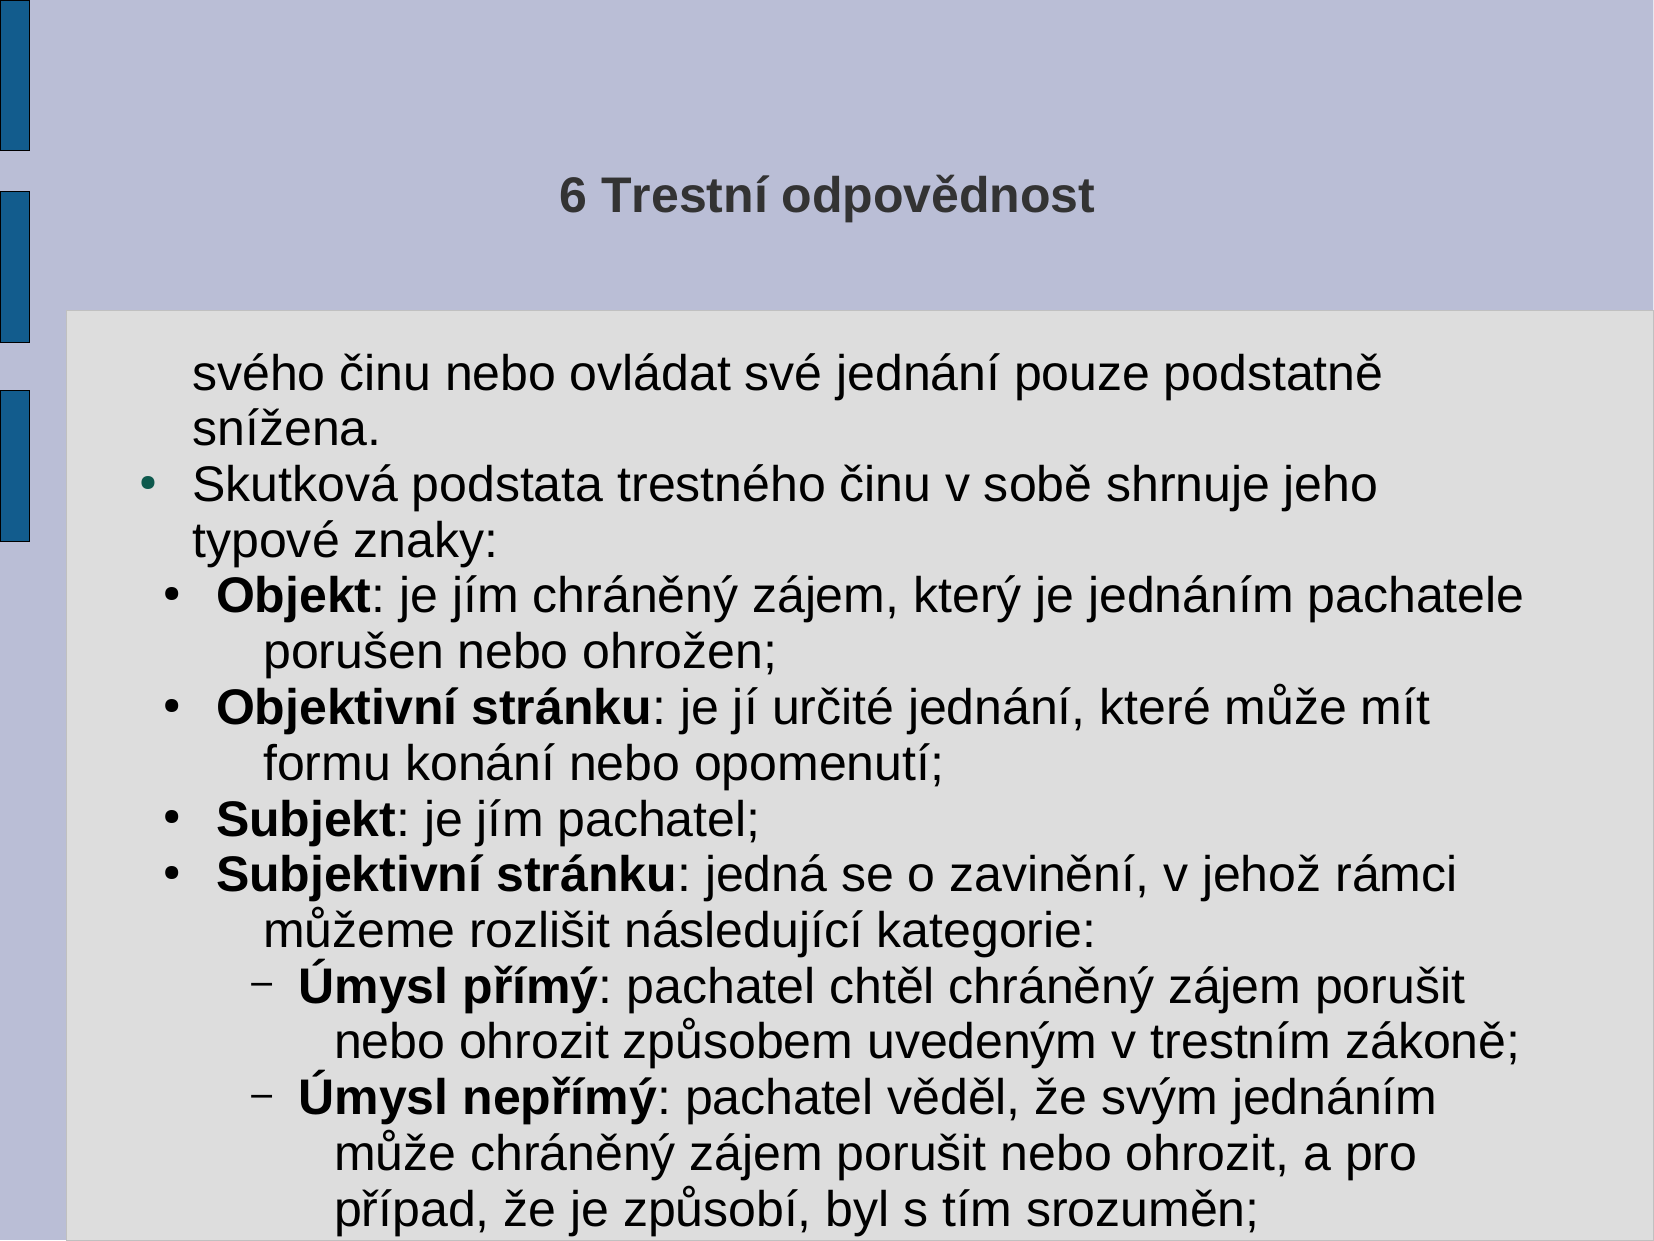

# 6 Trestní odpovědnost
svého činu nebo ovládat své jednání pouze podstatně snížena.
Skutková podstata trestného činu v sobě shrnuje jeho typové znaky:
Objekt: je jím chráněný zájem, který je jednáním pachatele porušen nebo ohrožen;
Objektivní stránku: je jí určité jednání, které může mít formu konání nebo opomenutí;
Subjekt: je jím pachatel;
Subjektivní stránku: jedná se o zavinění, v jehož rámci můžeme rozlišit následující kategorie:
Úmysl přímý: pachatel chtěl chráněný zájem porušit nebo ohrozit způsobem uvedeným v trestním zákoně;
Úmysl nepřímý: pachatel věděl, že svým jednáním může chráněný zájem porušit nebo ohrozit, a pro případ, že je způsobí, byl s tím srozuměn;